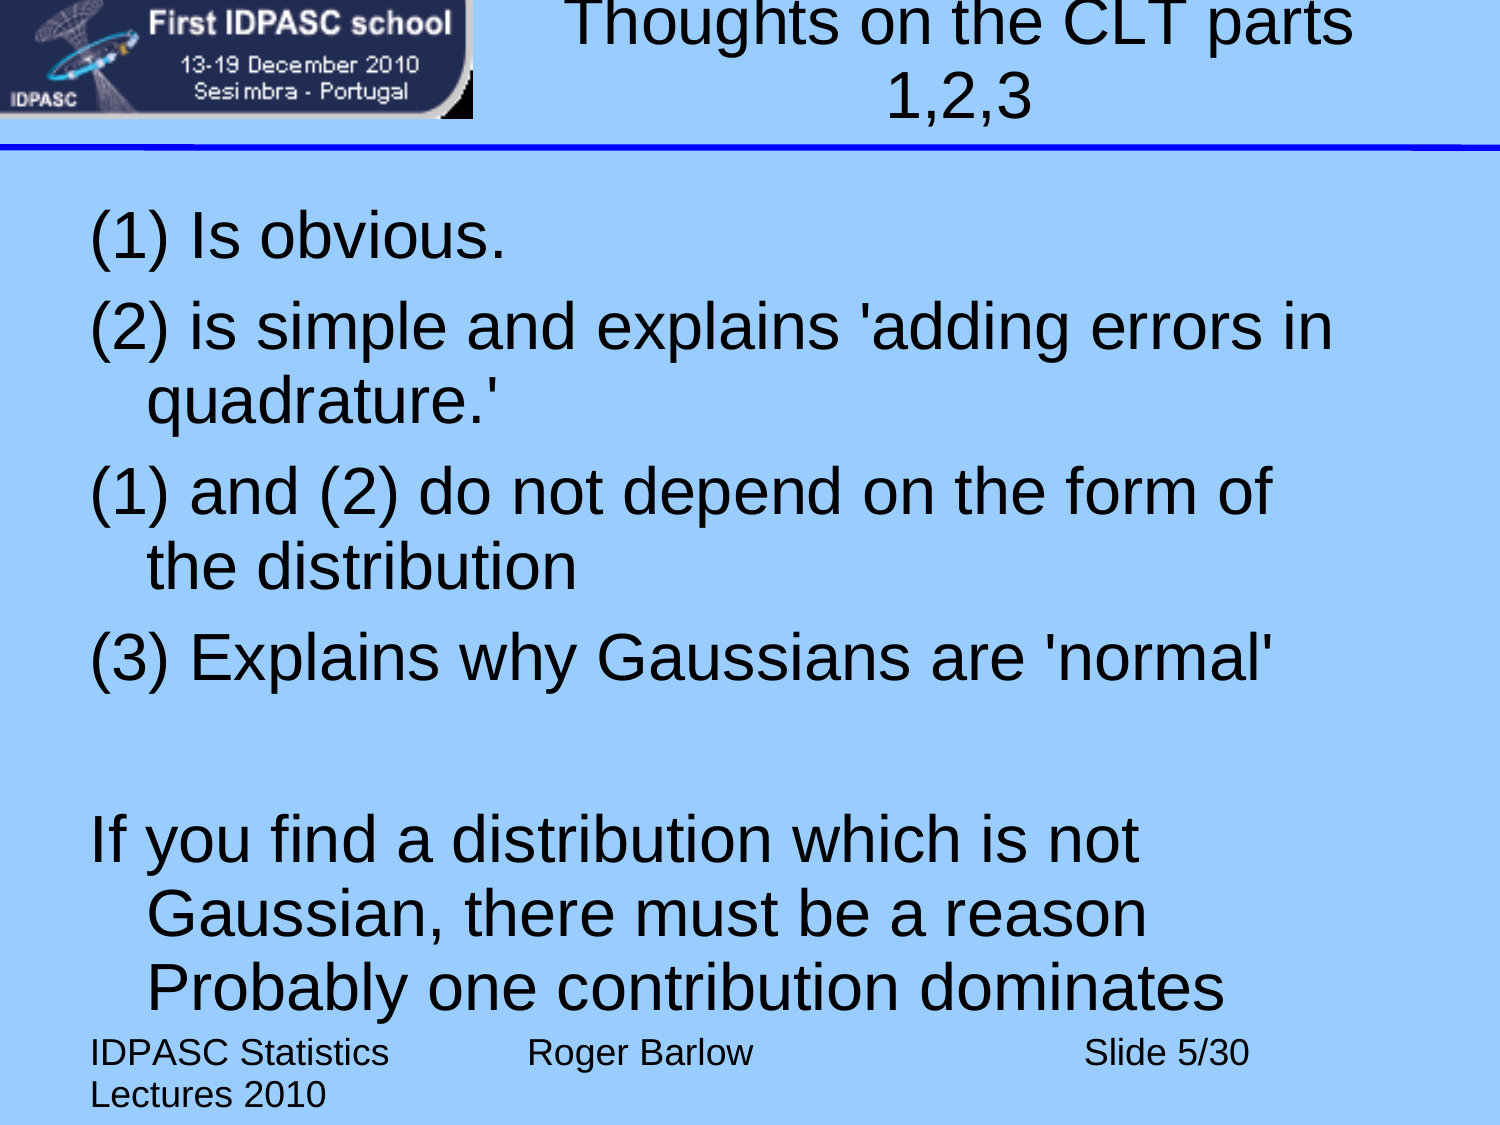

# Thoughts on the CLT parts 1,2,3
(1) Is obvious.
(2) is simple and explains 'adding errors in quadrature.'
(1) and (2) do not depend on the form of the distribution
(3) Explains why Gaussians are 'normal'
If you find a distribution which is not Gaussian, there must be a reason Probably one contribution dominates
5